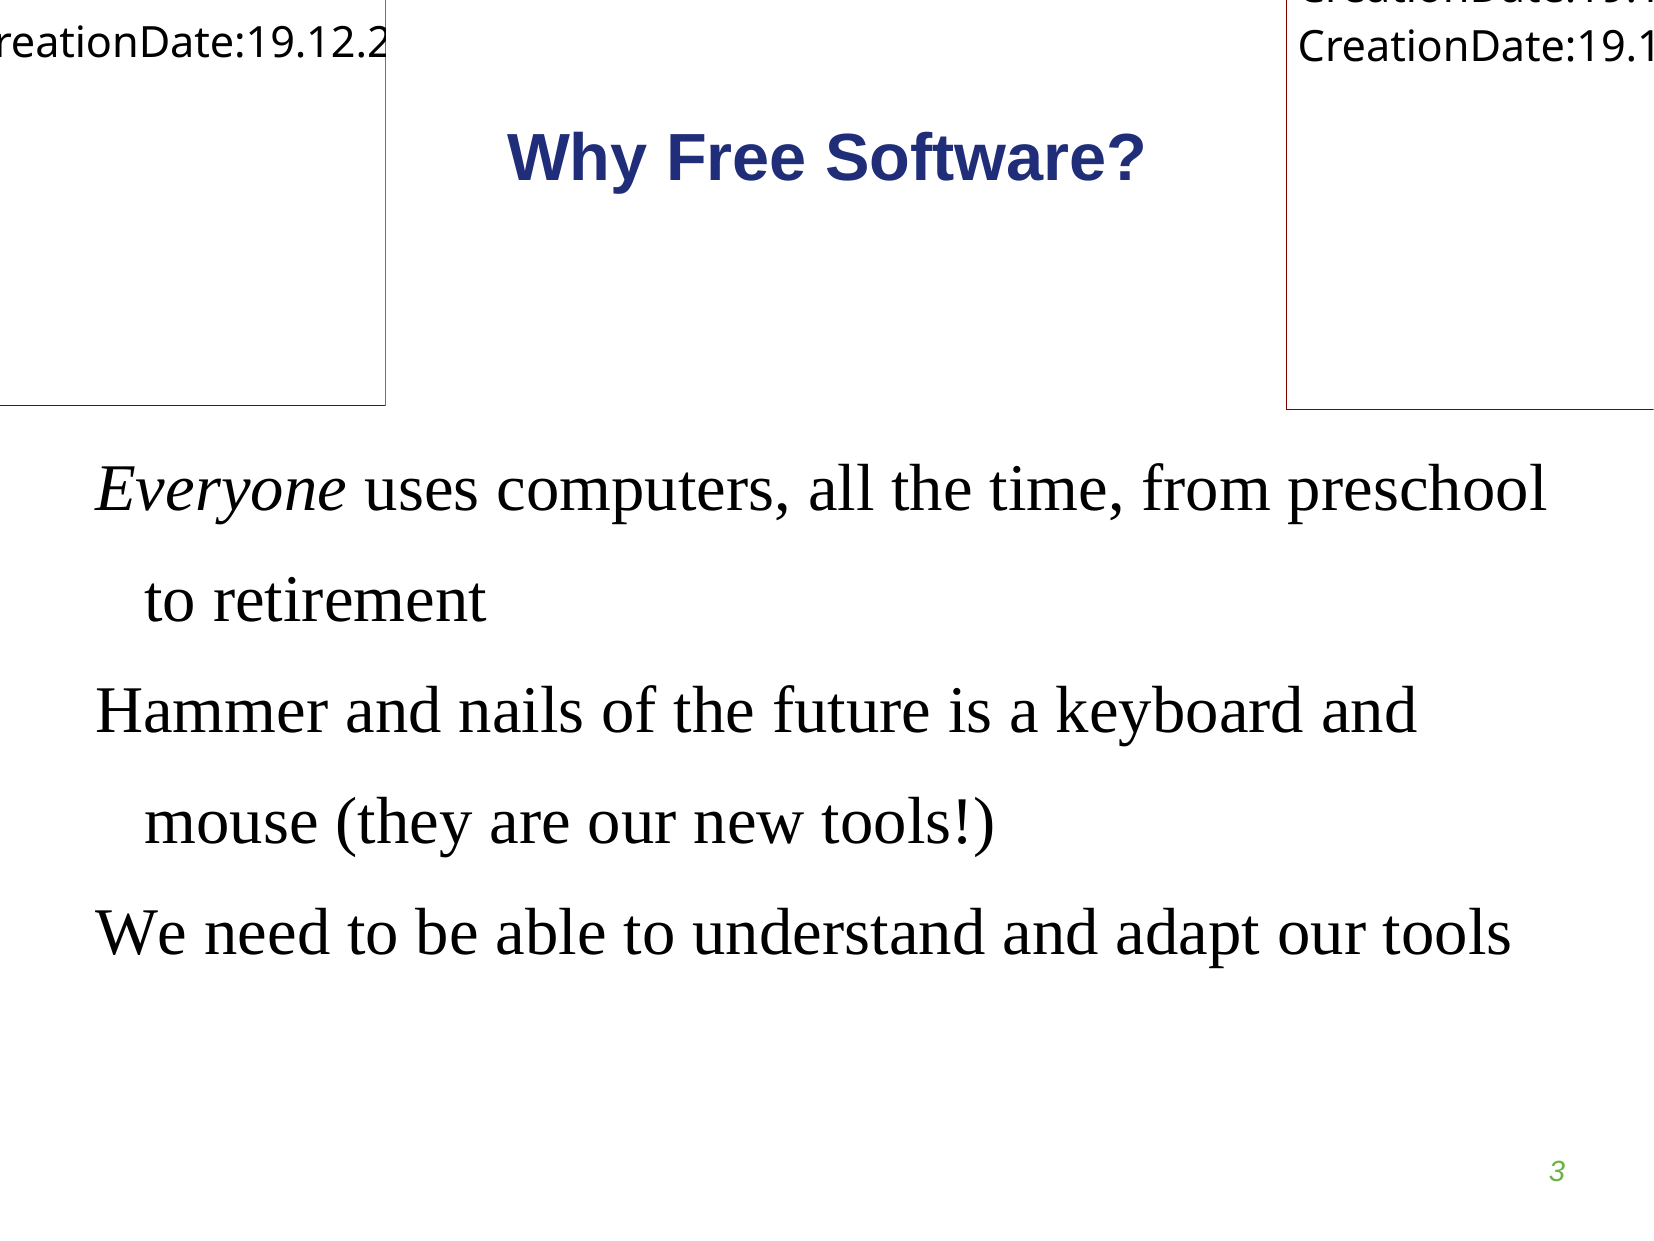

# Why Free Software?
Everyone uses computers, all the time, from preschool to retirement
Hammer and nails of the future is a keyboard and mouse (they are our new tools!)
We need to be able to understand and adapt our tools